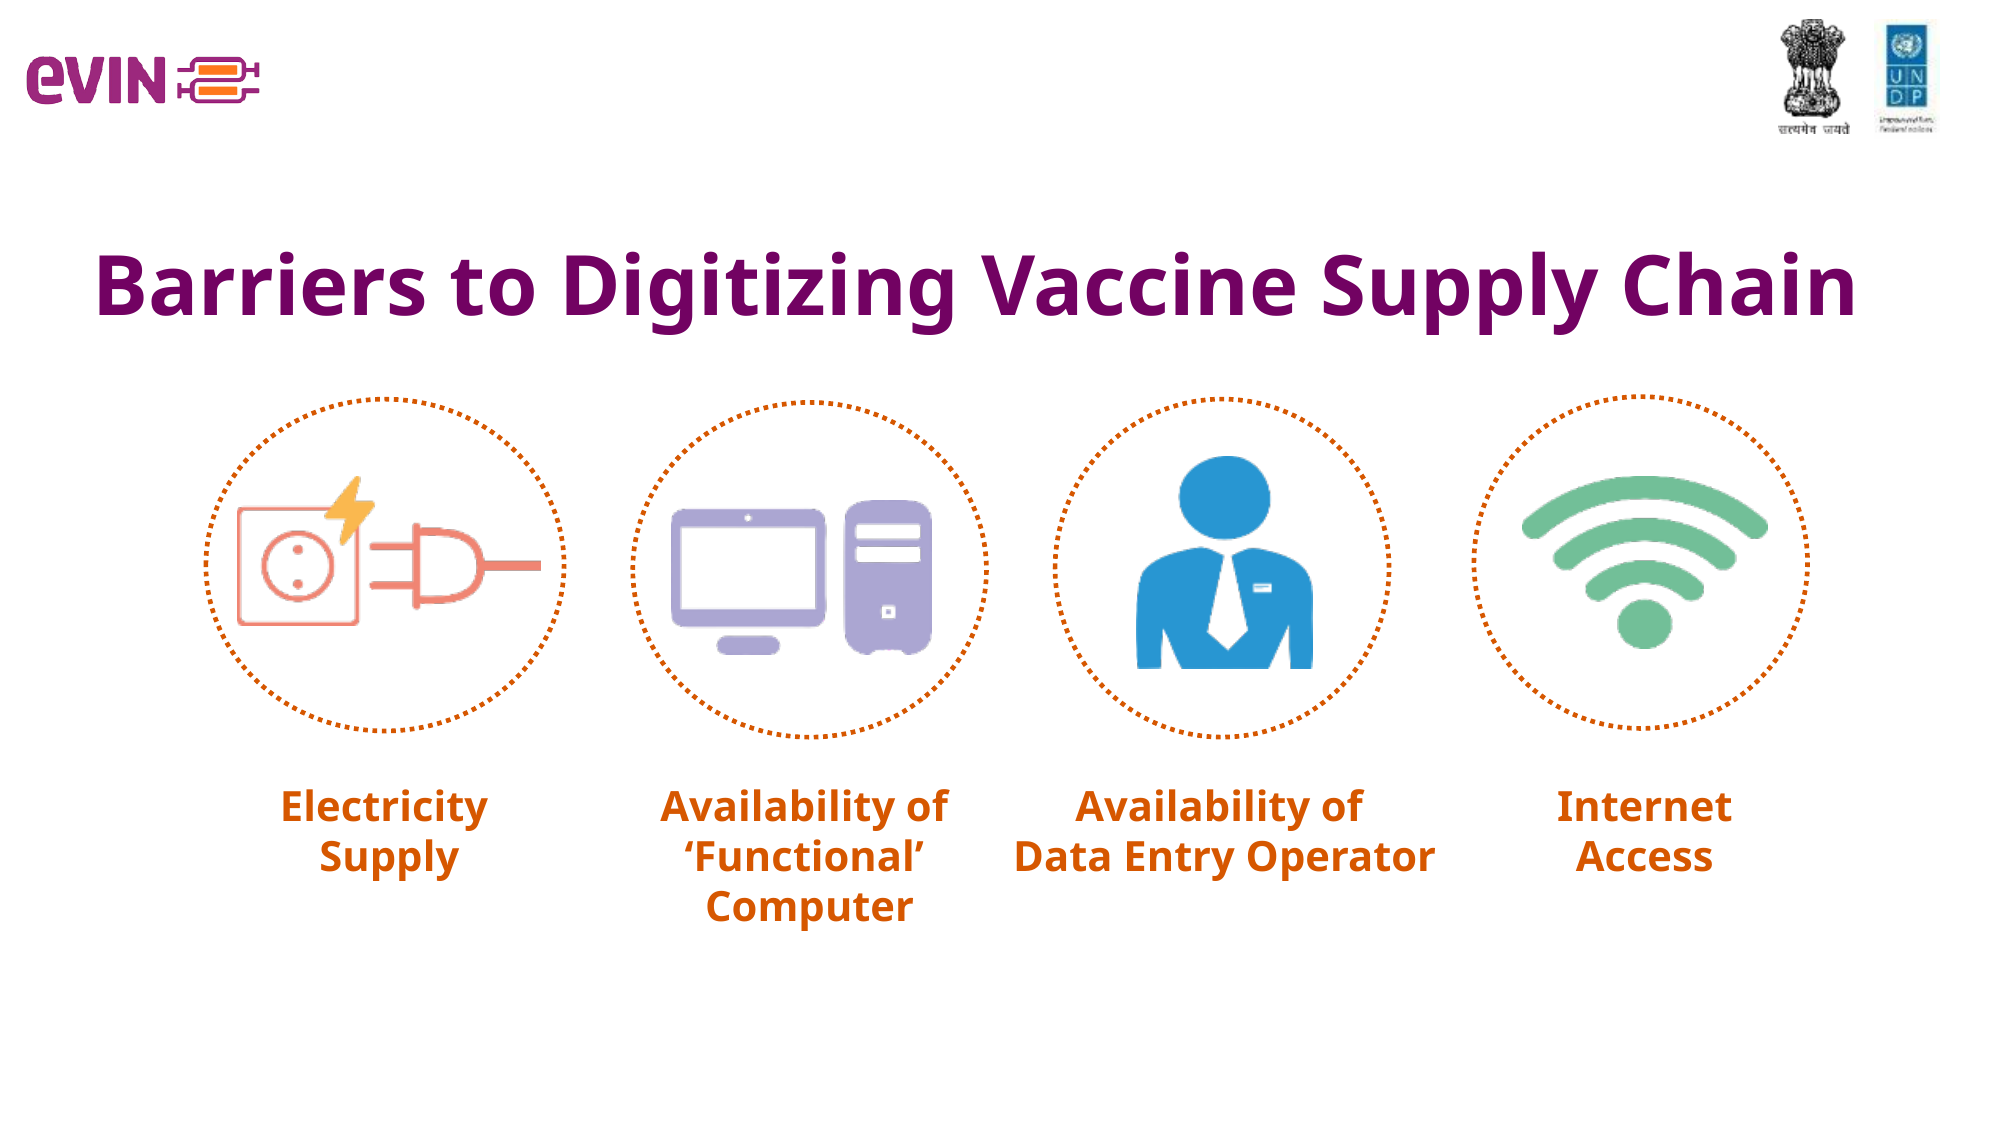

Barriers to Digitizing Vaccine Supply Chain
Electricity
Supply
Availability of
‘Functional’
Computer
Availability of
Data Entry Operator
Internet
Access